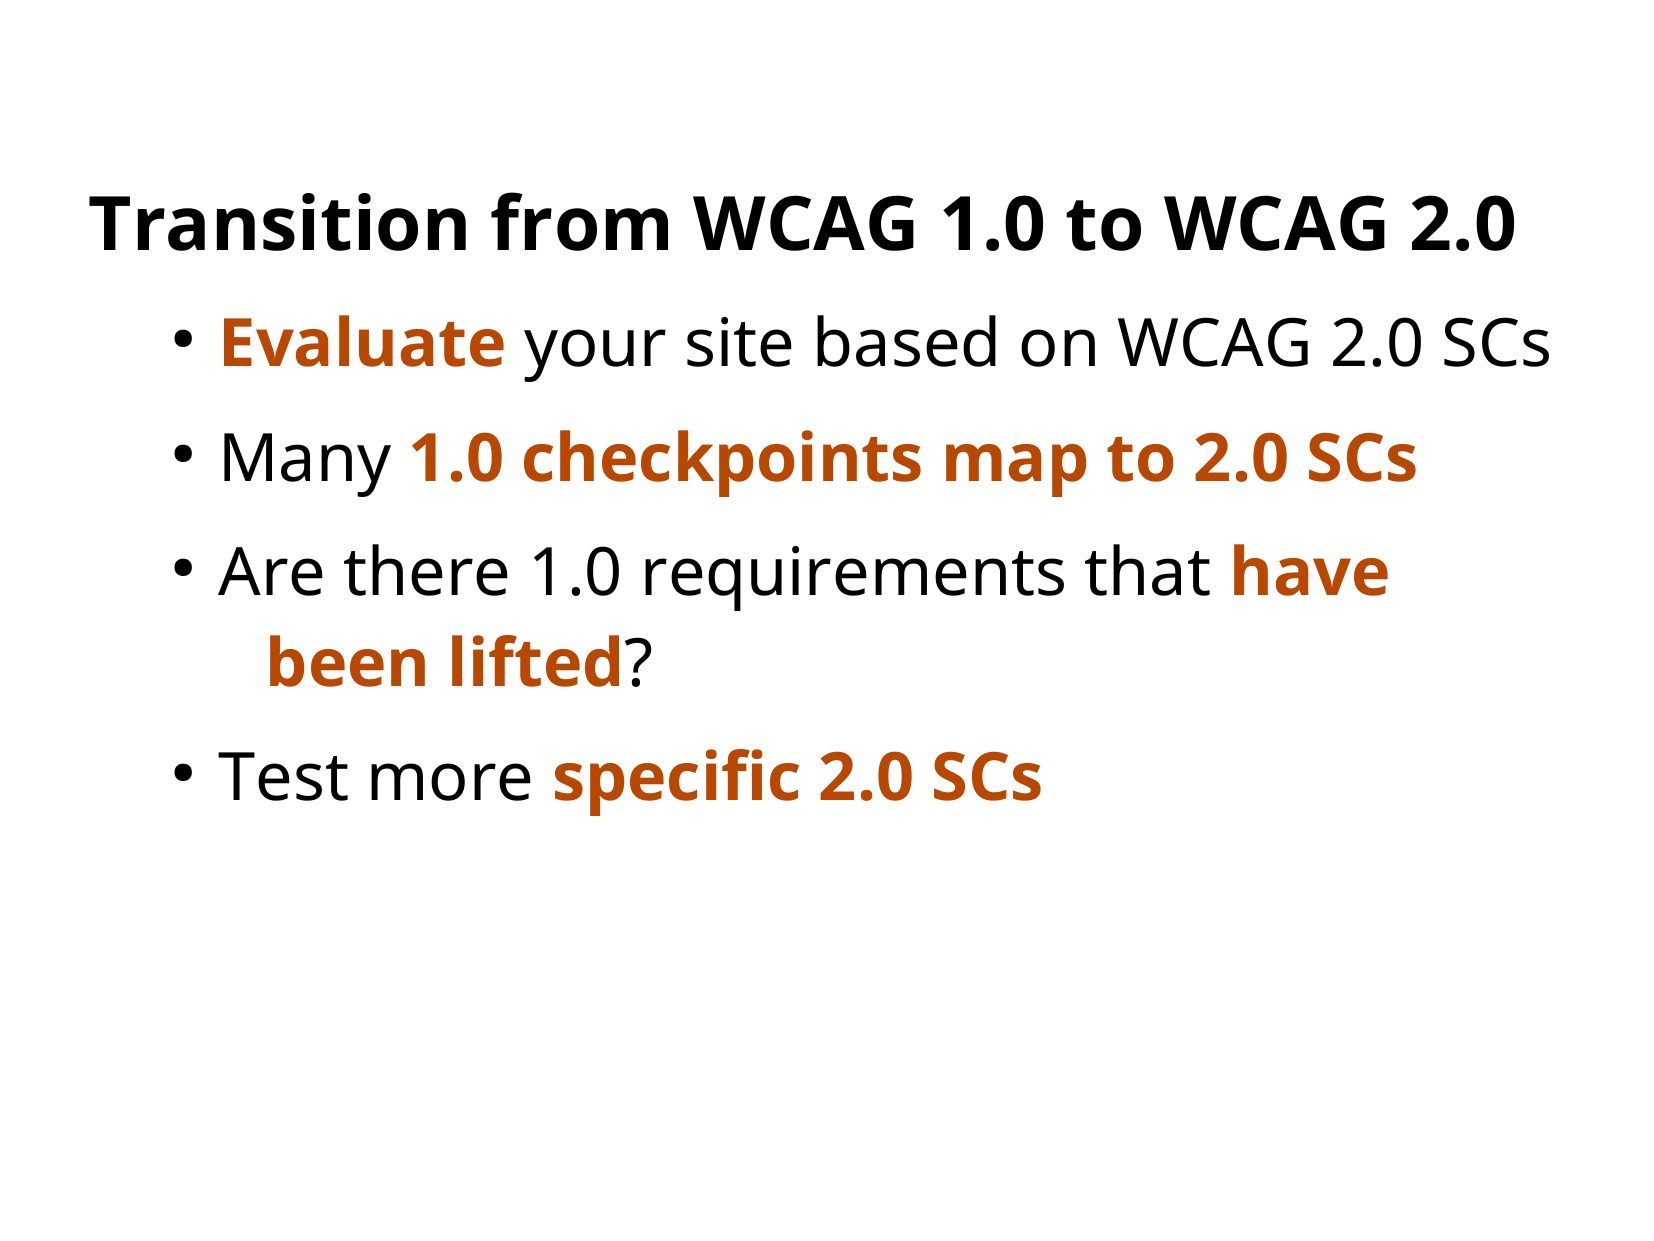

# Transition from WCAG 1.0 to WCAG 2.0
Evaluate your site based on WCAG 2.0 SCs
Many 1.0 checkpoints map to 2.0 SCs
Are there 1.0 requirements that have been lifted?
Test more specific 2.0 SCs